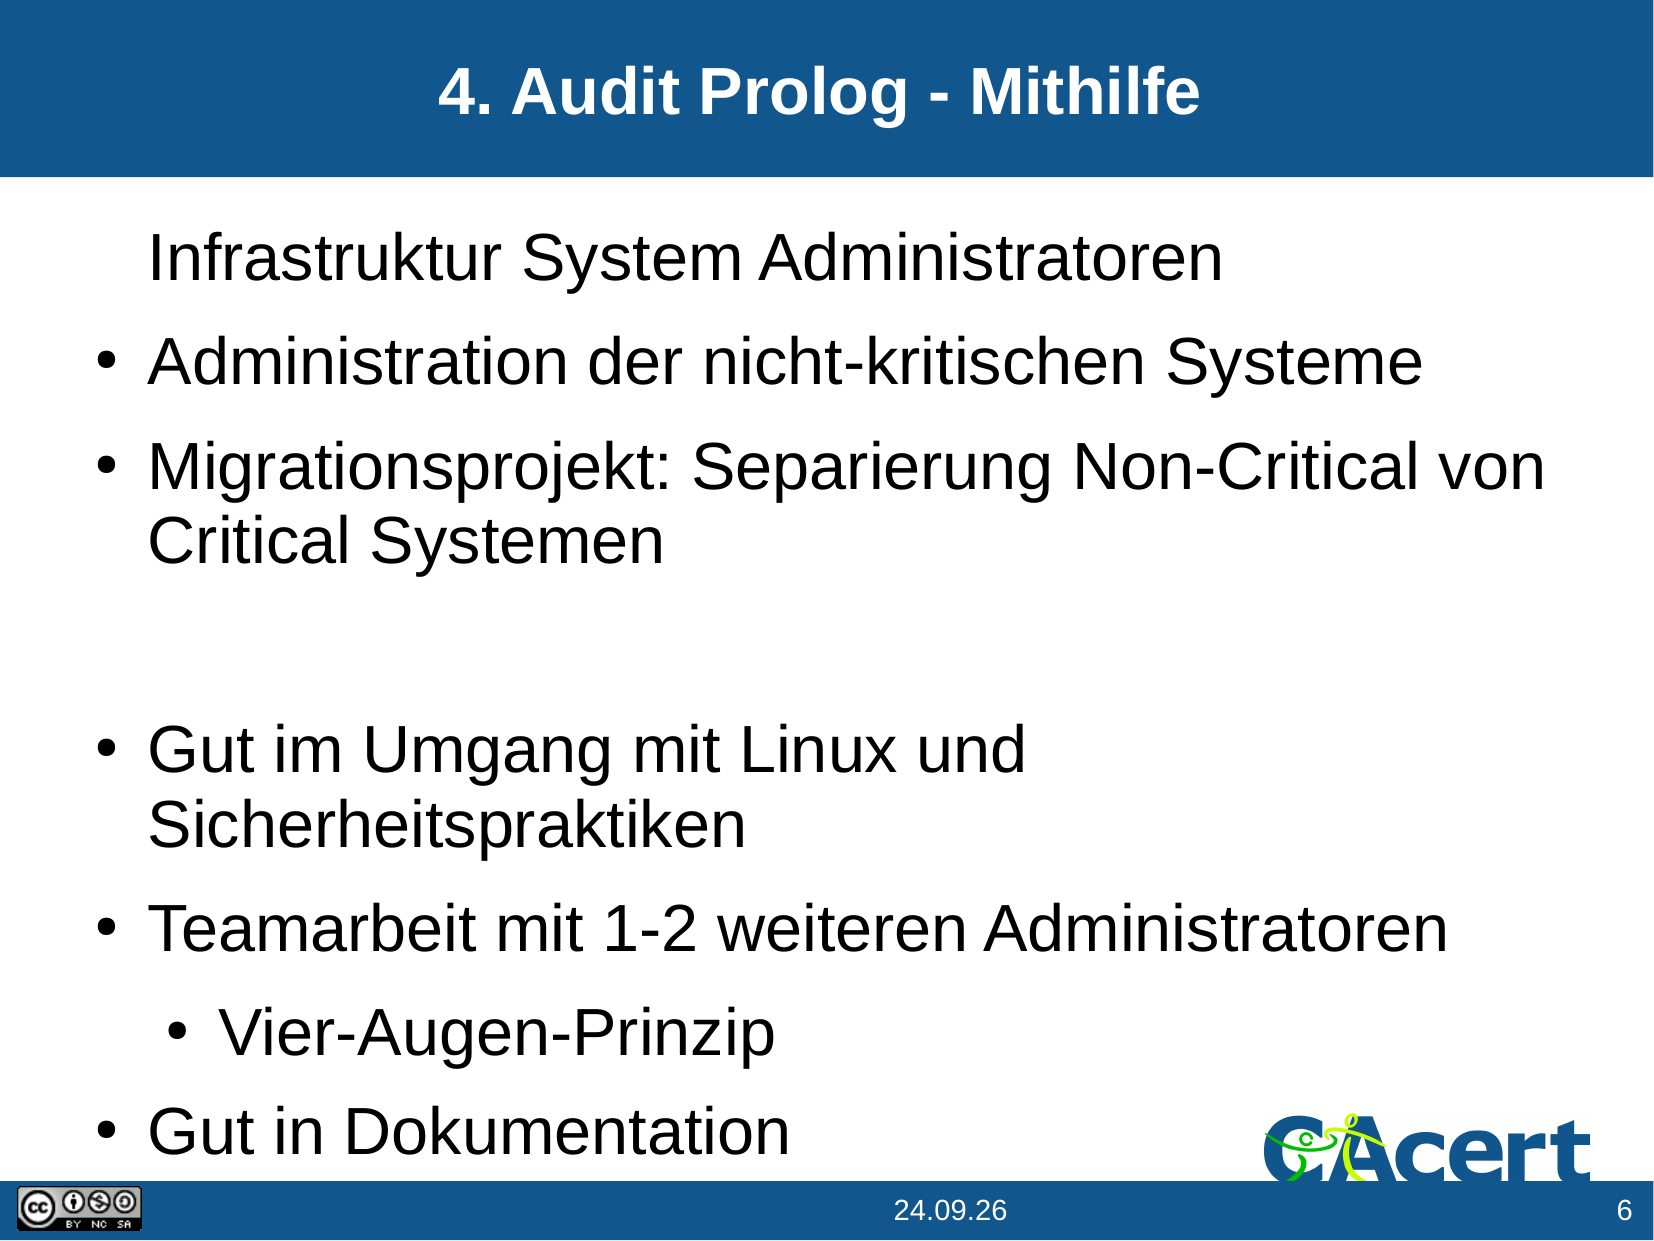

# 4. Audit Prolog - Mithilfe
Infrastruktur System Administratoren
Administration der nicht-kritischen Systeme
Migrationsprojekt: Separierung Non-Critical von Critical Systemen
Gut im Umgang mit Linux und Sicherheitspraktiken
Teamarbeit mit 1-2 weiteren Administratoren
Vier-Augen-Prinzip
Gut in Dokumentation